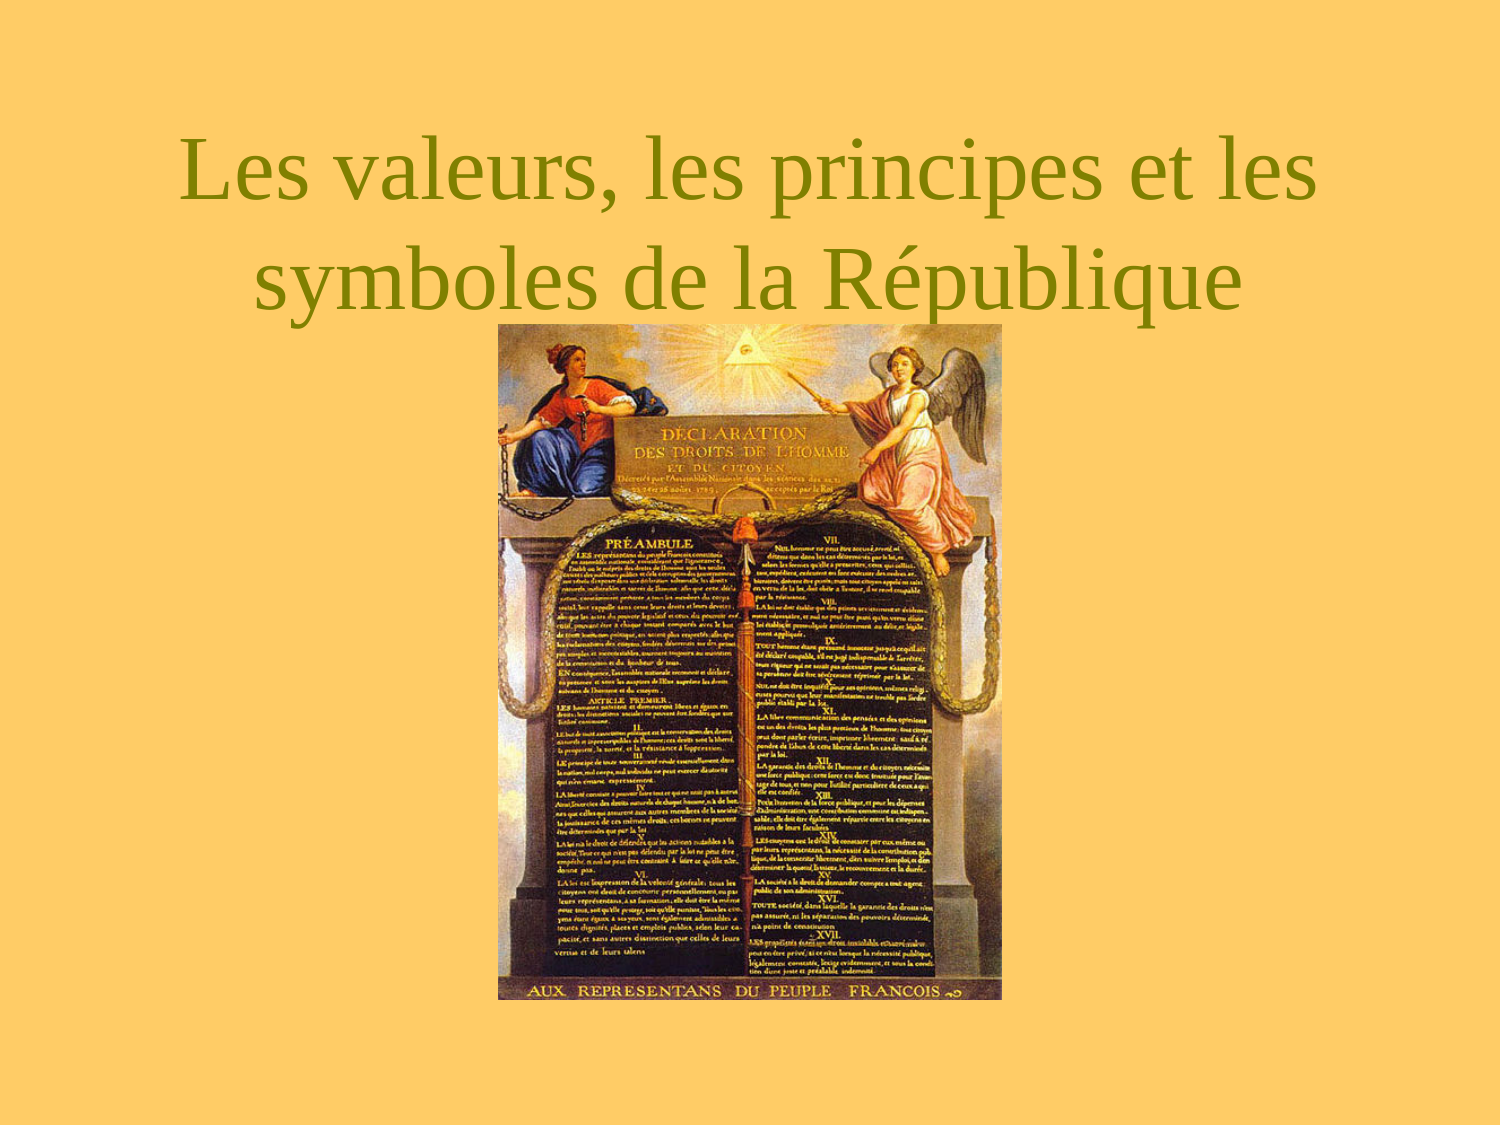

# Les valeurs, les principes et les symboles de la République